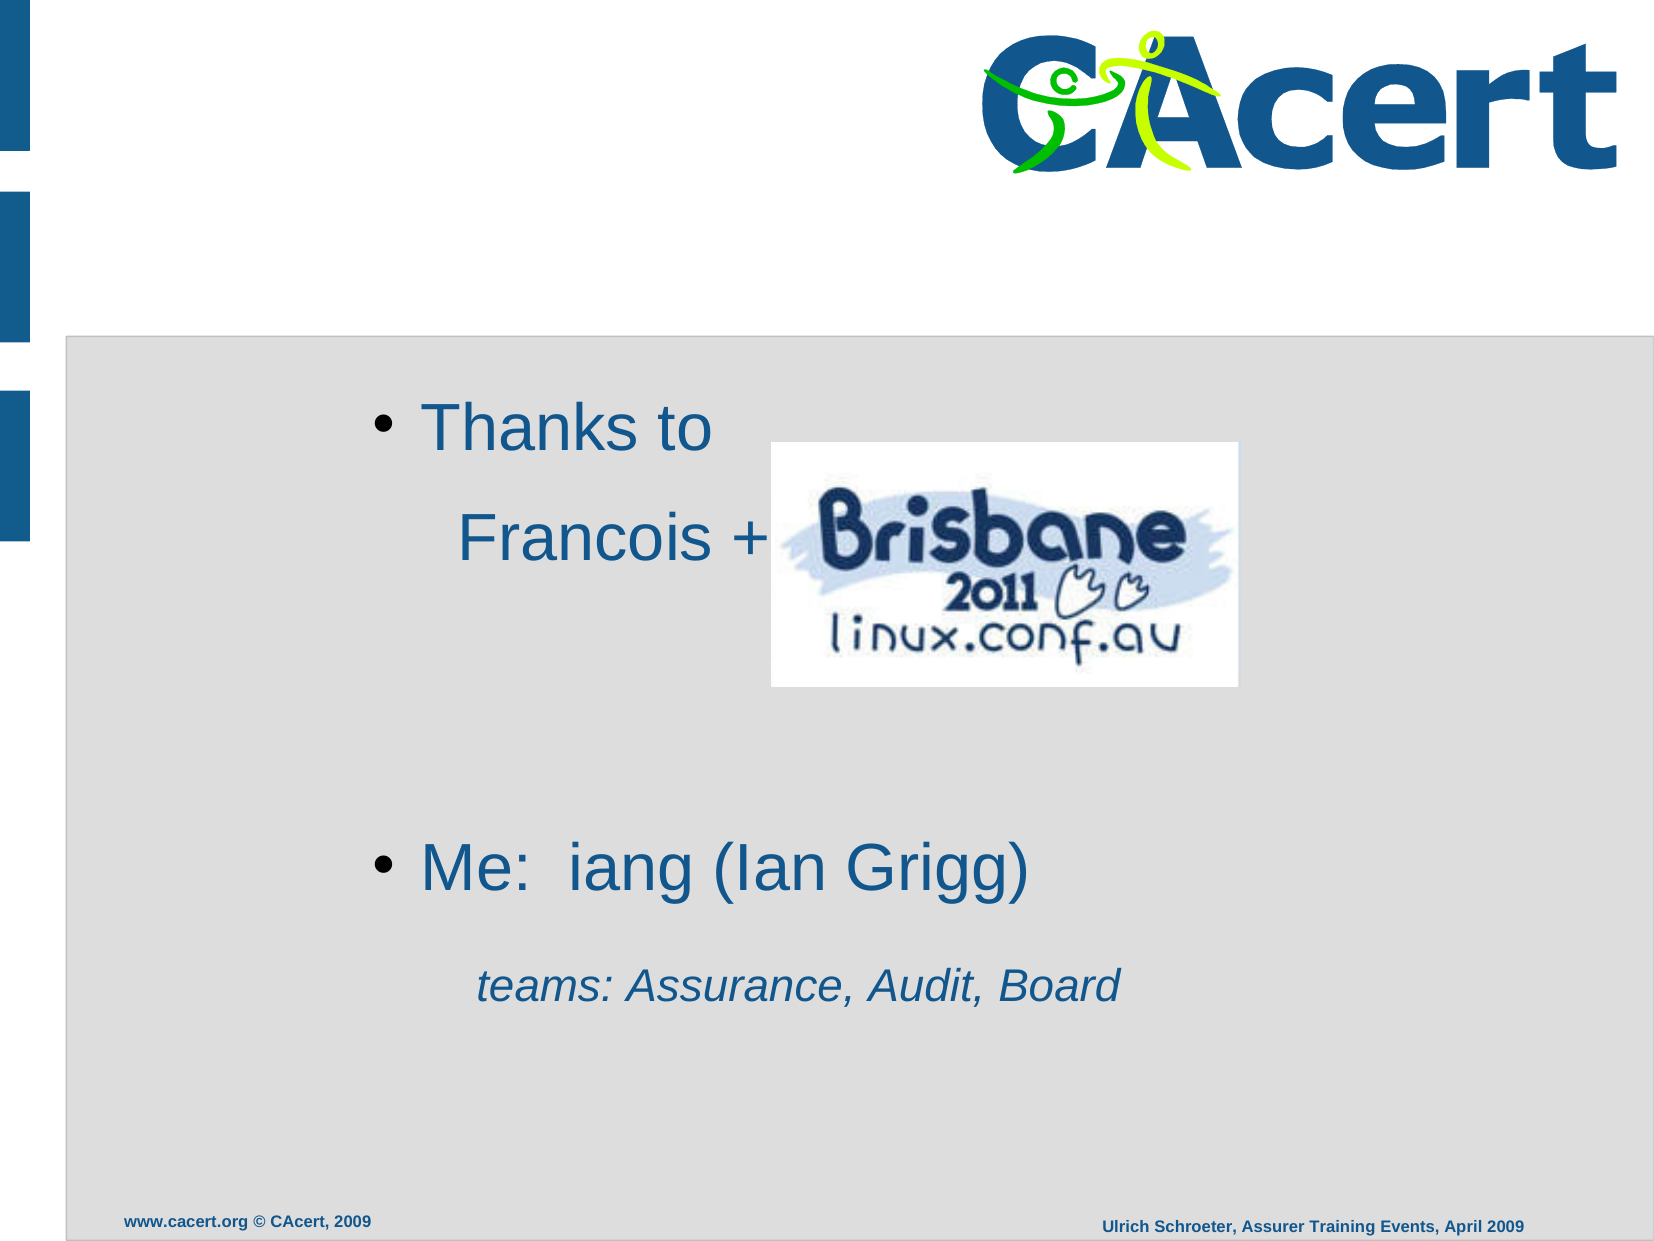

Thanks to
 Francois +
 Me: iang (Ian Grigg)
 teams: Assurance, Audit, Board